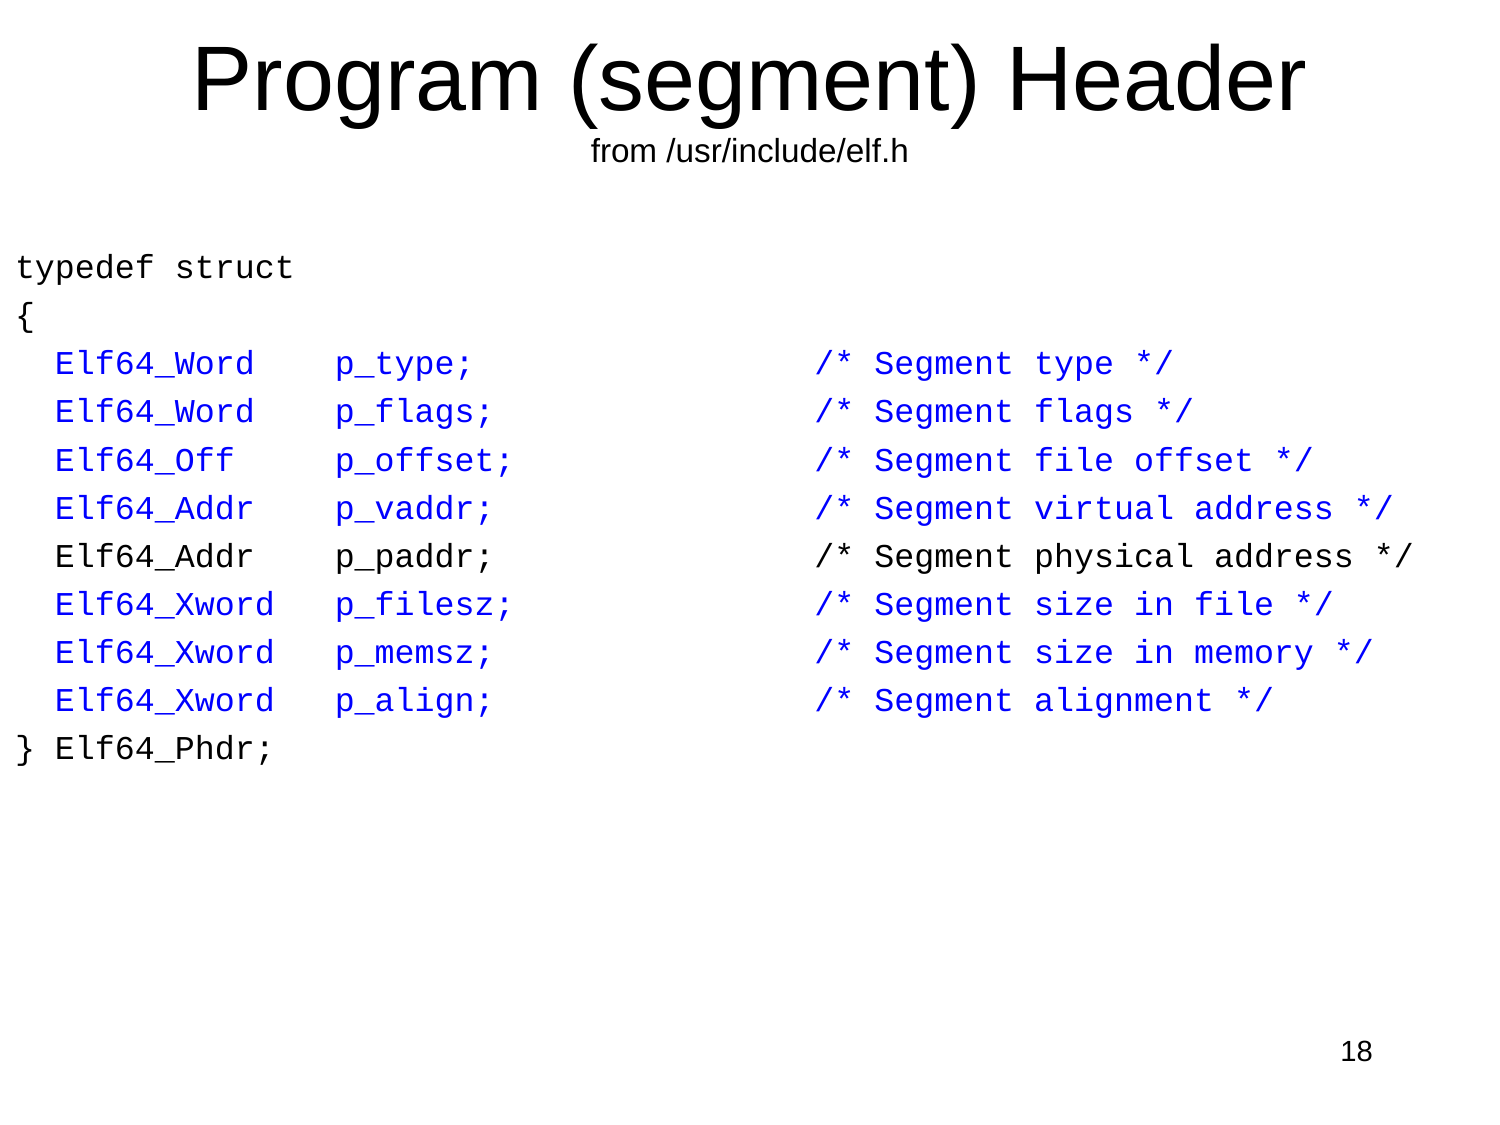

# Program (segment) Header from /usr/include/elf.h
typedef struct
{
 Elf64_Word p_type; /* Segment type */
 Elf64_Word p_flags; /* Segment flags */
 Elf64_Off p_offset; /* Segment file offset */
 Elf64_Addr p_vaddr; /* Segment virtual address */
 Elf64_Addr p_paddr; /* Segment physical address */
 Elf64_Xword p_filesz; /* Segment size in file */
 Elf64_Xword p_memsz; /* Segment size in memory */
 Elf64_Xword p_align; /* Segment alignment */
} Elf64_Phdr;